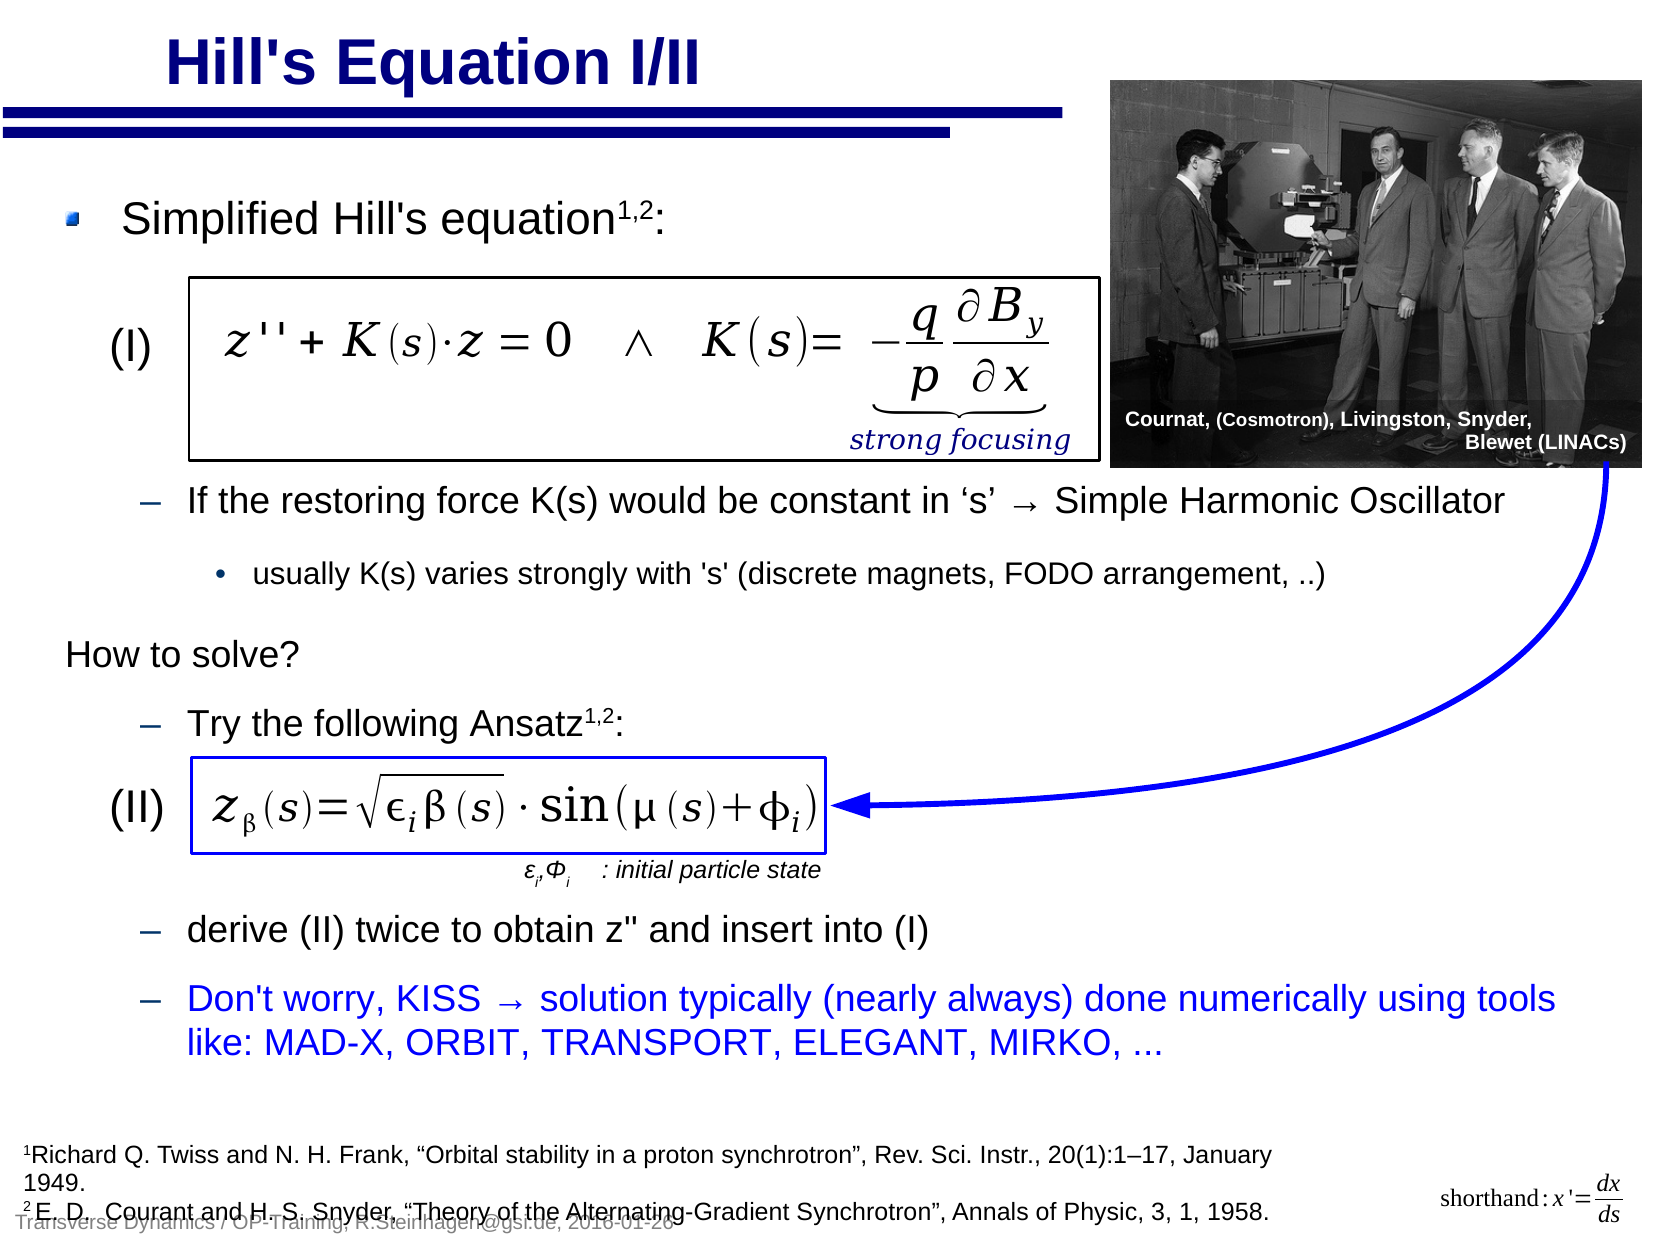

# Hill's Equation I/II
Simplified Hill's equation1,2:
If the restoring force K(s) would be constant in ‘s’ → Simple Harmonic Oscillator
usually K(s) varies strongly with 's' (discrete magnets, FODO arrangement, ..)
(I)
Cournat, (Cosmotron), Livingston, Snyder,
Blewet (LINACs)
How to solve?
Try the following Ansatz1,2:
derive (II) twice to obtain z'' and insert into (I)
Don't worry, KISS → solution typically (nearly always) done numerically using tools like: MAD-X, ORBIT, TRANSPORT, ELEGANT, MIRKO, ...
(II)
εi,Φi : initial particle state
1Richard Q. Twiss and N. H. Frank, “Orbital stability in a proton synchrotron”, Rev. Sci. Instr., 20(1):1–17, January 1949.
2 E. D. Courant and H. S. Snyder, “Theory of the Alternating-Gradient Synchrotron”, Annals of Physic, 3, 1, 1958.